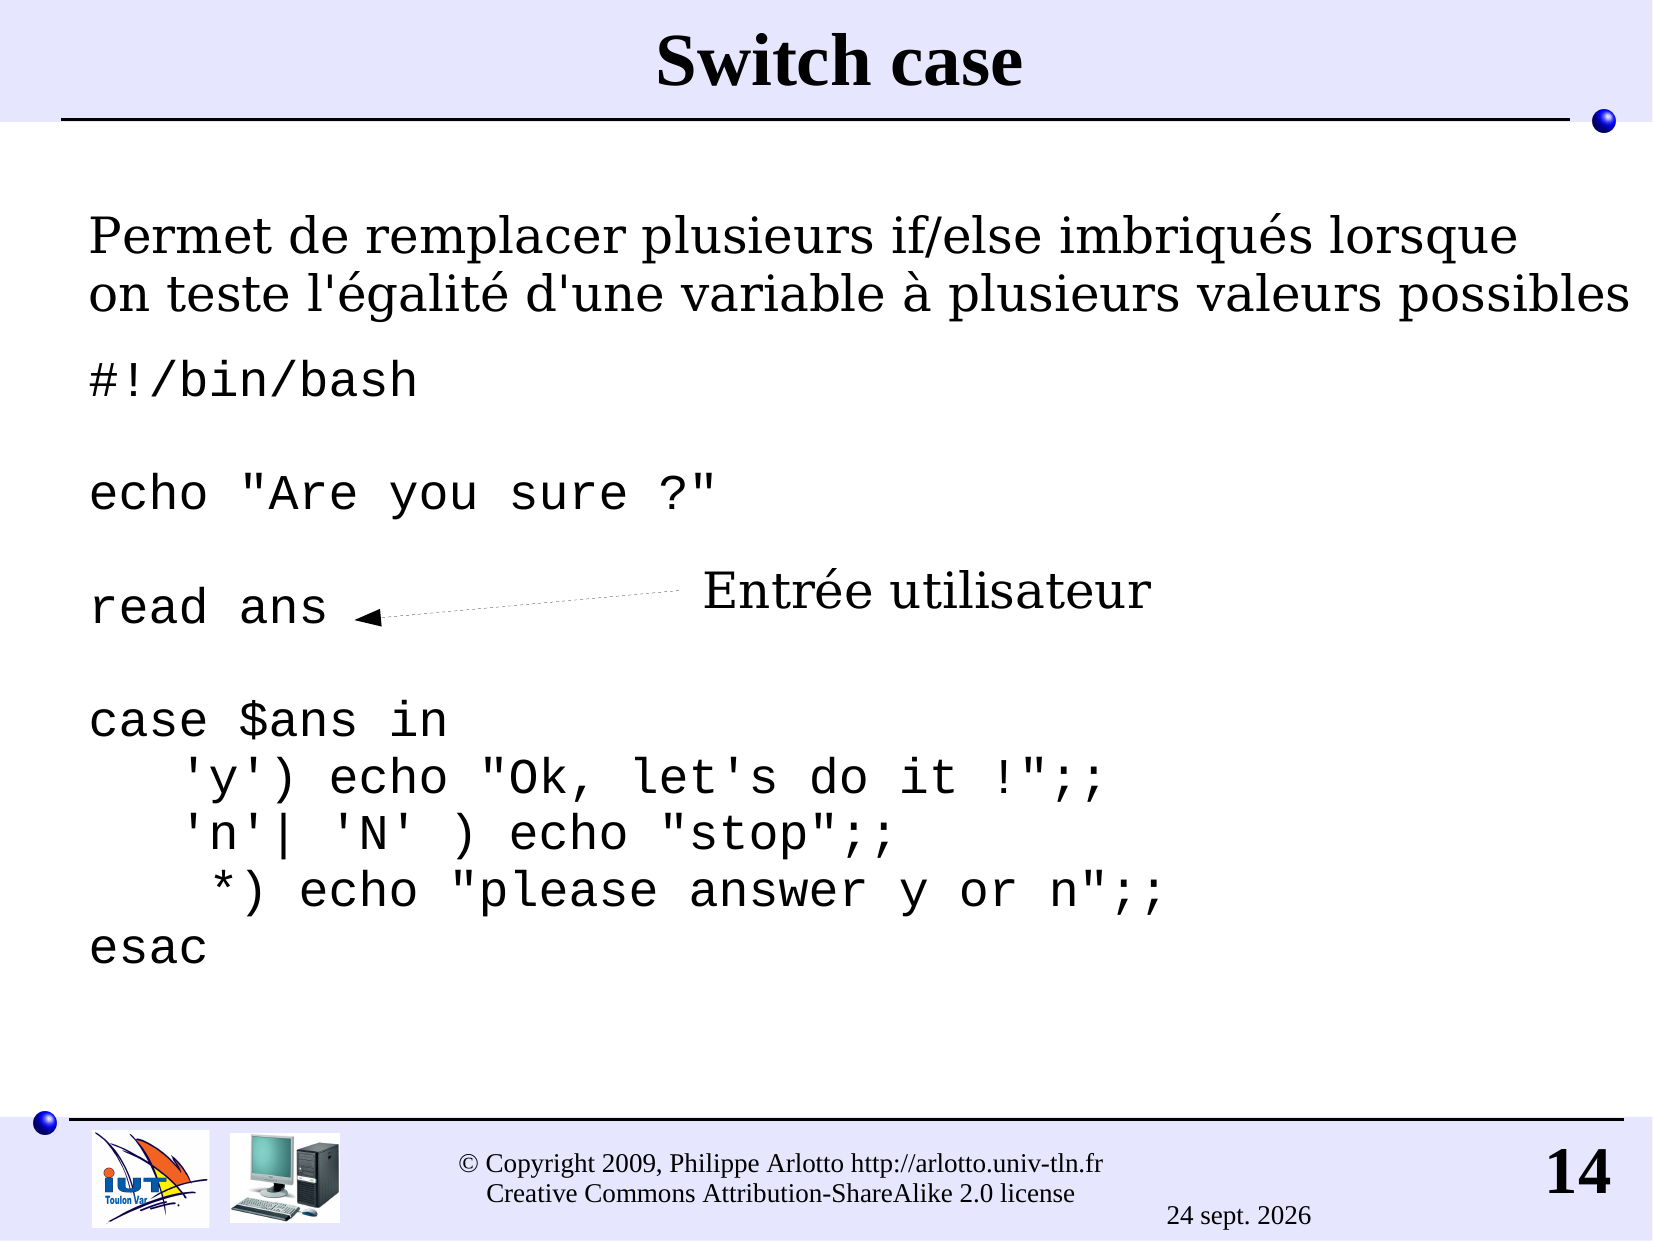

# Switch case
Permet de remplacer plusieurs if/else imbriqués lorsque
on teste l'égalité d'une variable à plusieurs valeurs possibles
#!/bin/bash
echo "Are you sure ?"
read ans
case $ans in
 'y') echo "Ok, let's do it !";;
 'n'| 'N' ) echo "stop";;
 *) echo "please answer y or n";;
esac
Entrée utilisateur